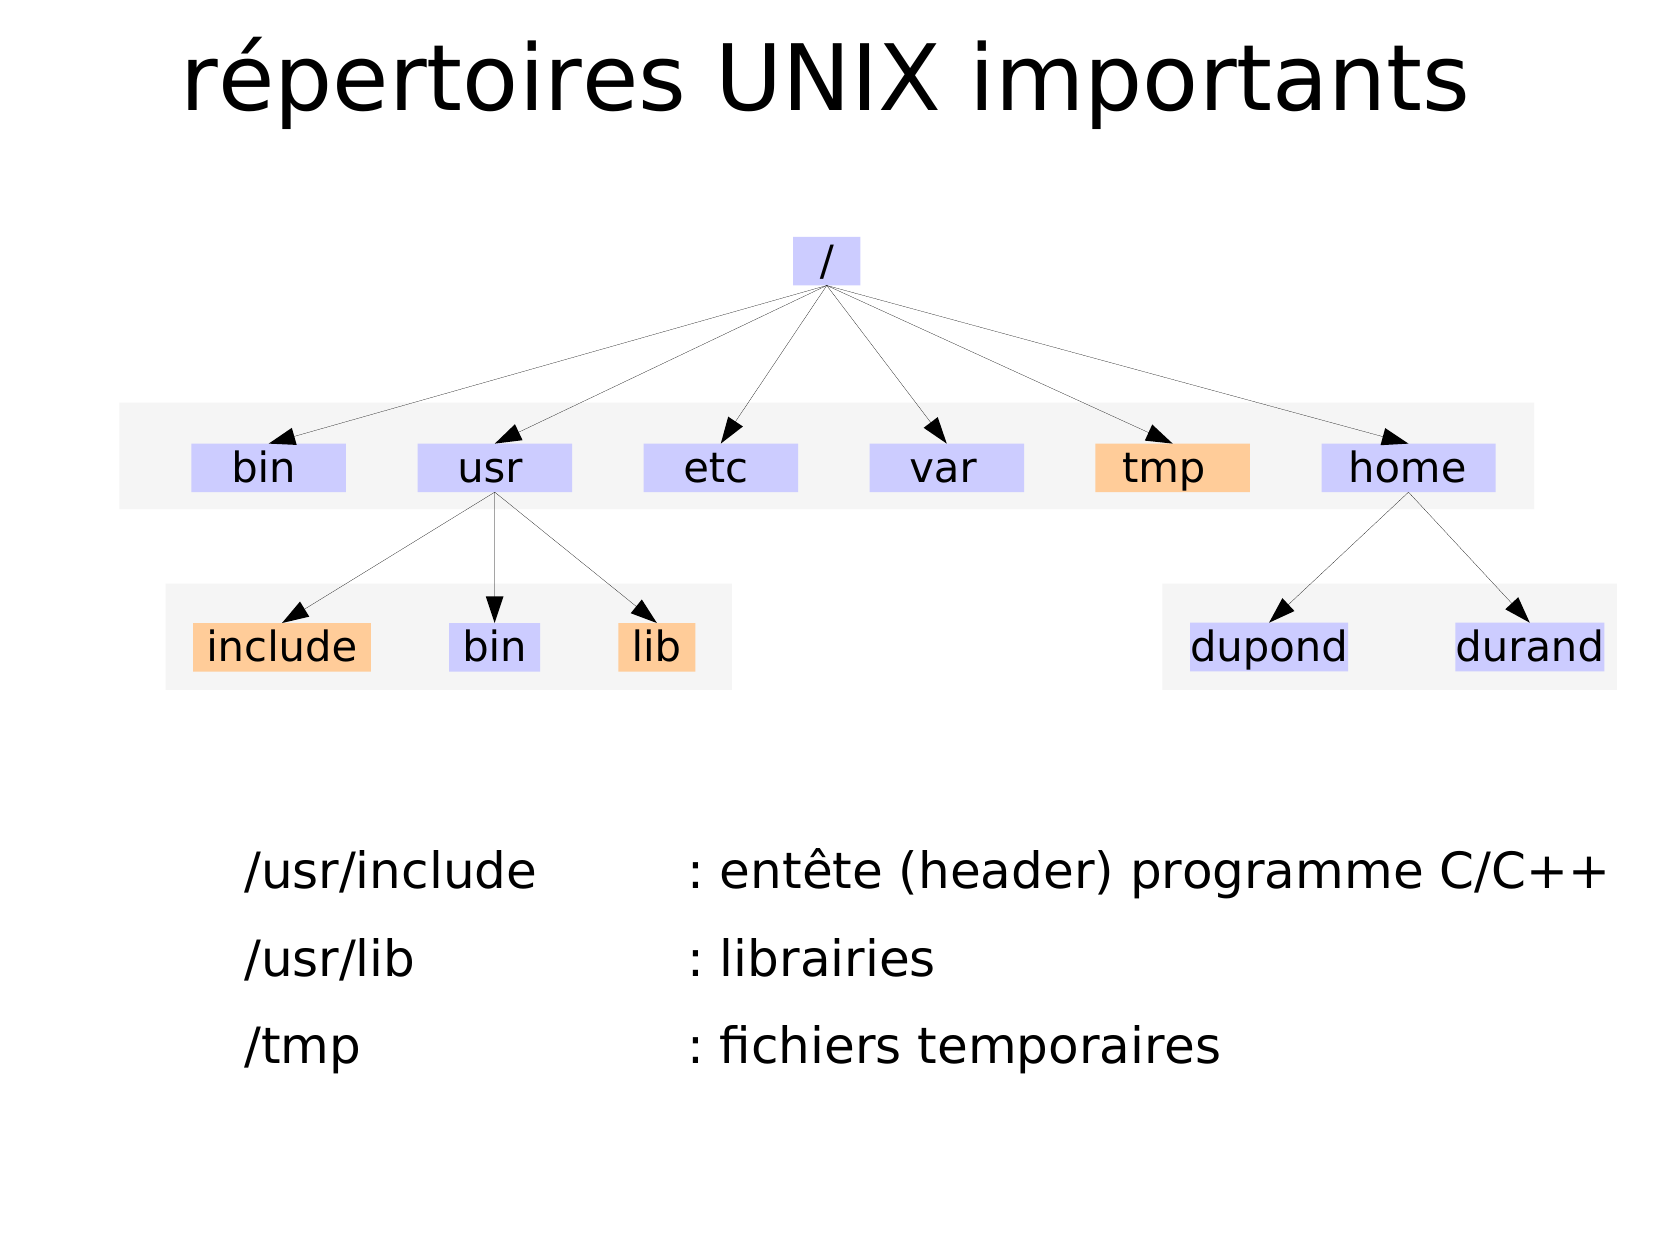

# répertoires UNIX importants
 /
 bin
 usr
 etc
 var
 tmp
 home
dupond
durand
 include
 bin
 lib
/usr/include 	: entête (header) programme C/C++
/usr/lib 	: librairies
/tmp 	: fichiers temporaires